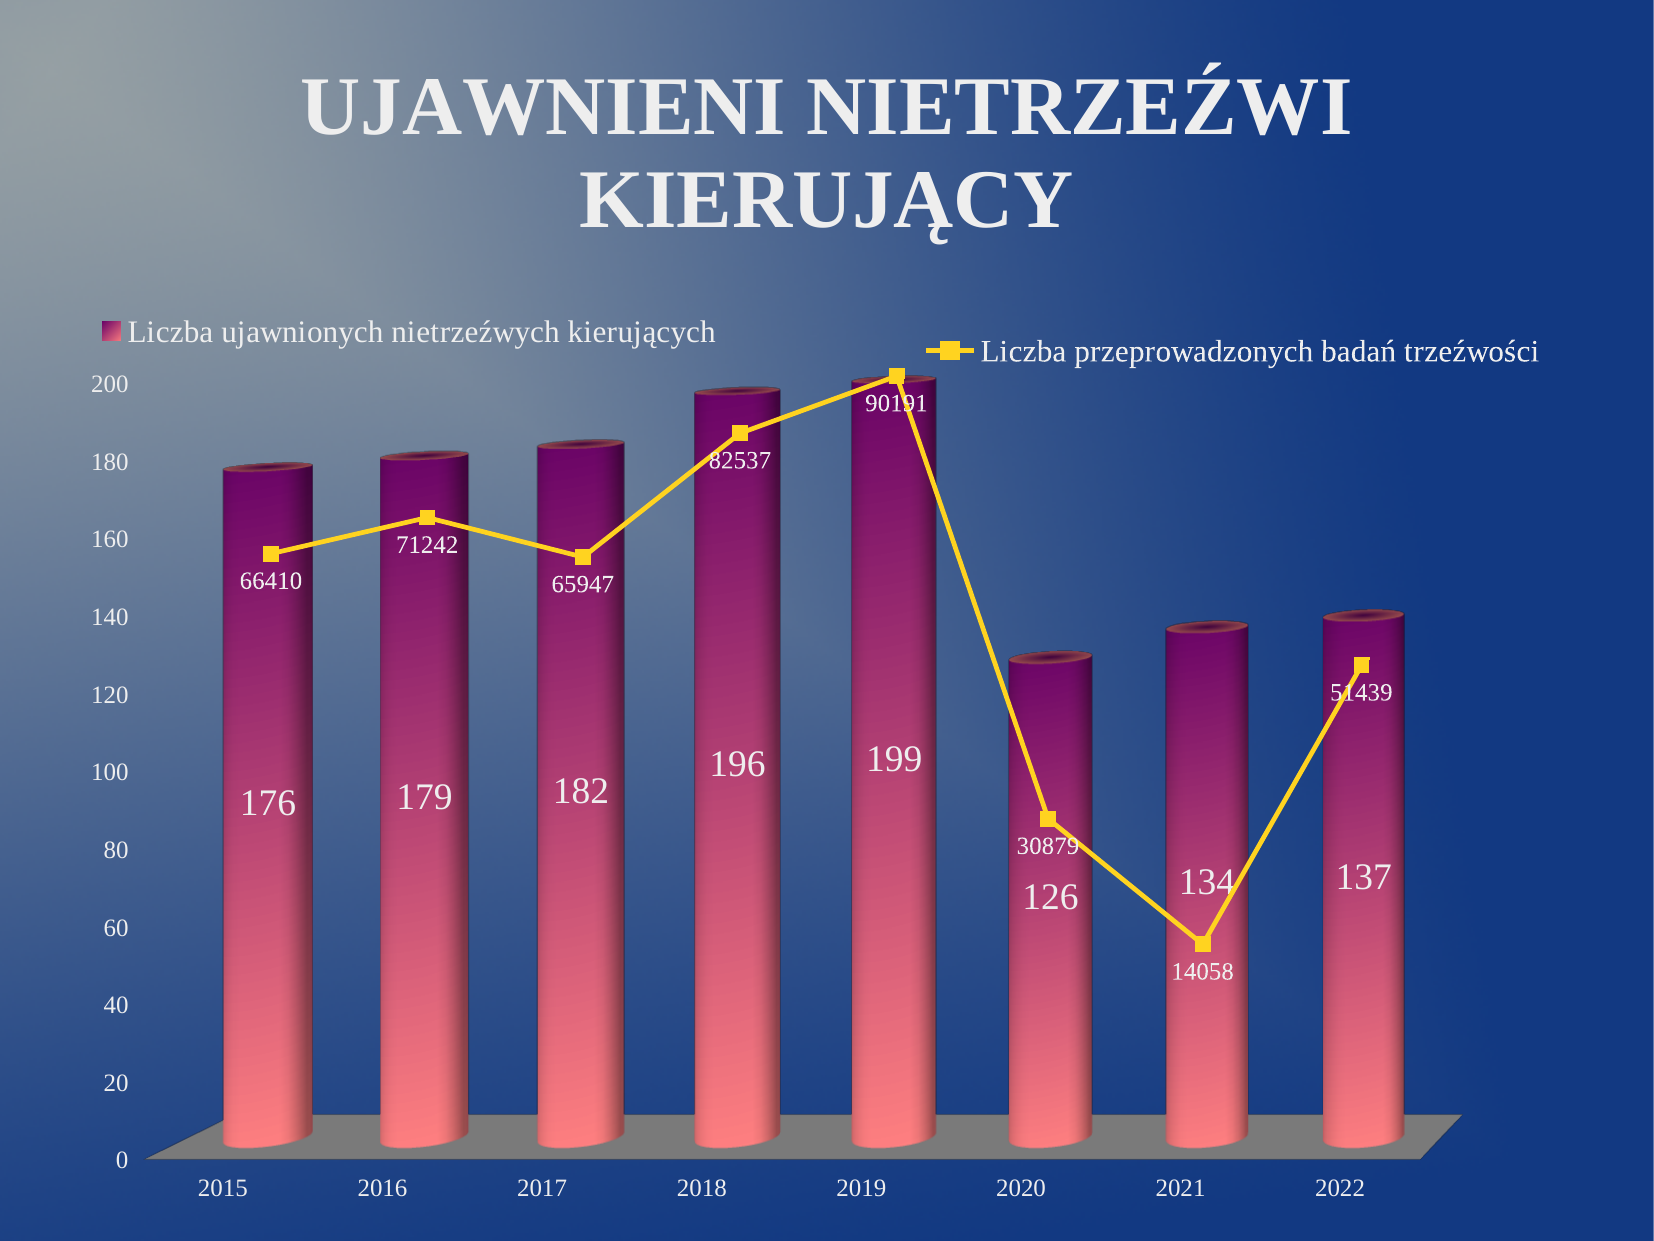

# UJAWNIENI NIETRZEŹWI KIERUJĄCY
### Chart
| Category | Liczba przeprowadzonych badań trzeźwości |
|---|---|
| 2015 | 66410.0 |
| 2016 | 71242.0 |
| 2017 | 65947.0 |
| 2018 | 82537.0 |
| 2019 | 90191.0 |
| 2020 | 30879.0 |
| 2021 | 14058.0 |
| 2022 | 51439.0 |
| None | None |
[unsupported chart]